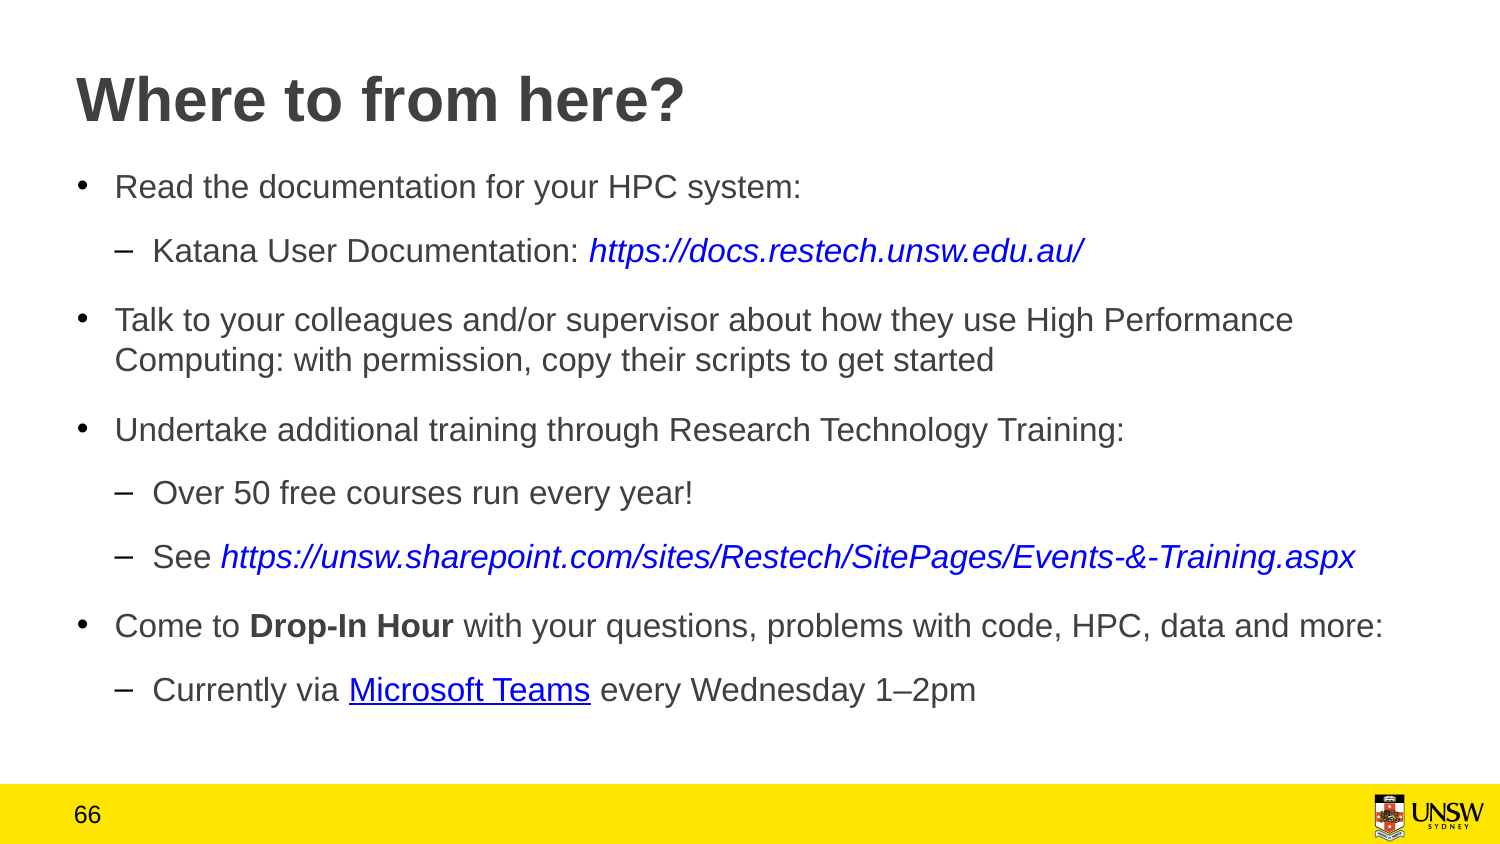

# Where to from here?
Read the documentation for your HPC system:
Katana User Documentation: https://docs.restech.unsw.edu.au/
Talk to your colleagues and/or supervisor about how they use High Performance Computing: with permission, copy their scripts to get started
Undertake additional training through Research Technology Training:
Over 50 free courses run every year!
See https://unsw.sharepoint.com/sites/Restech/SitePages/Events-&-Training.aspx
Come to Drop-In Hour with your questions, problems with code, HPC, data and more:
Currently via Microsoft Teams every Wednesday 1–2pm